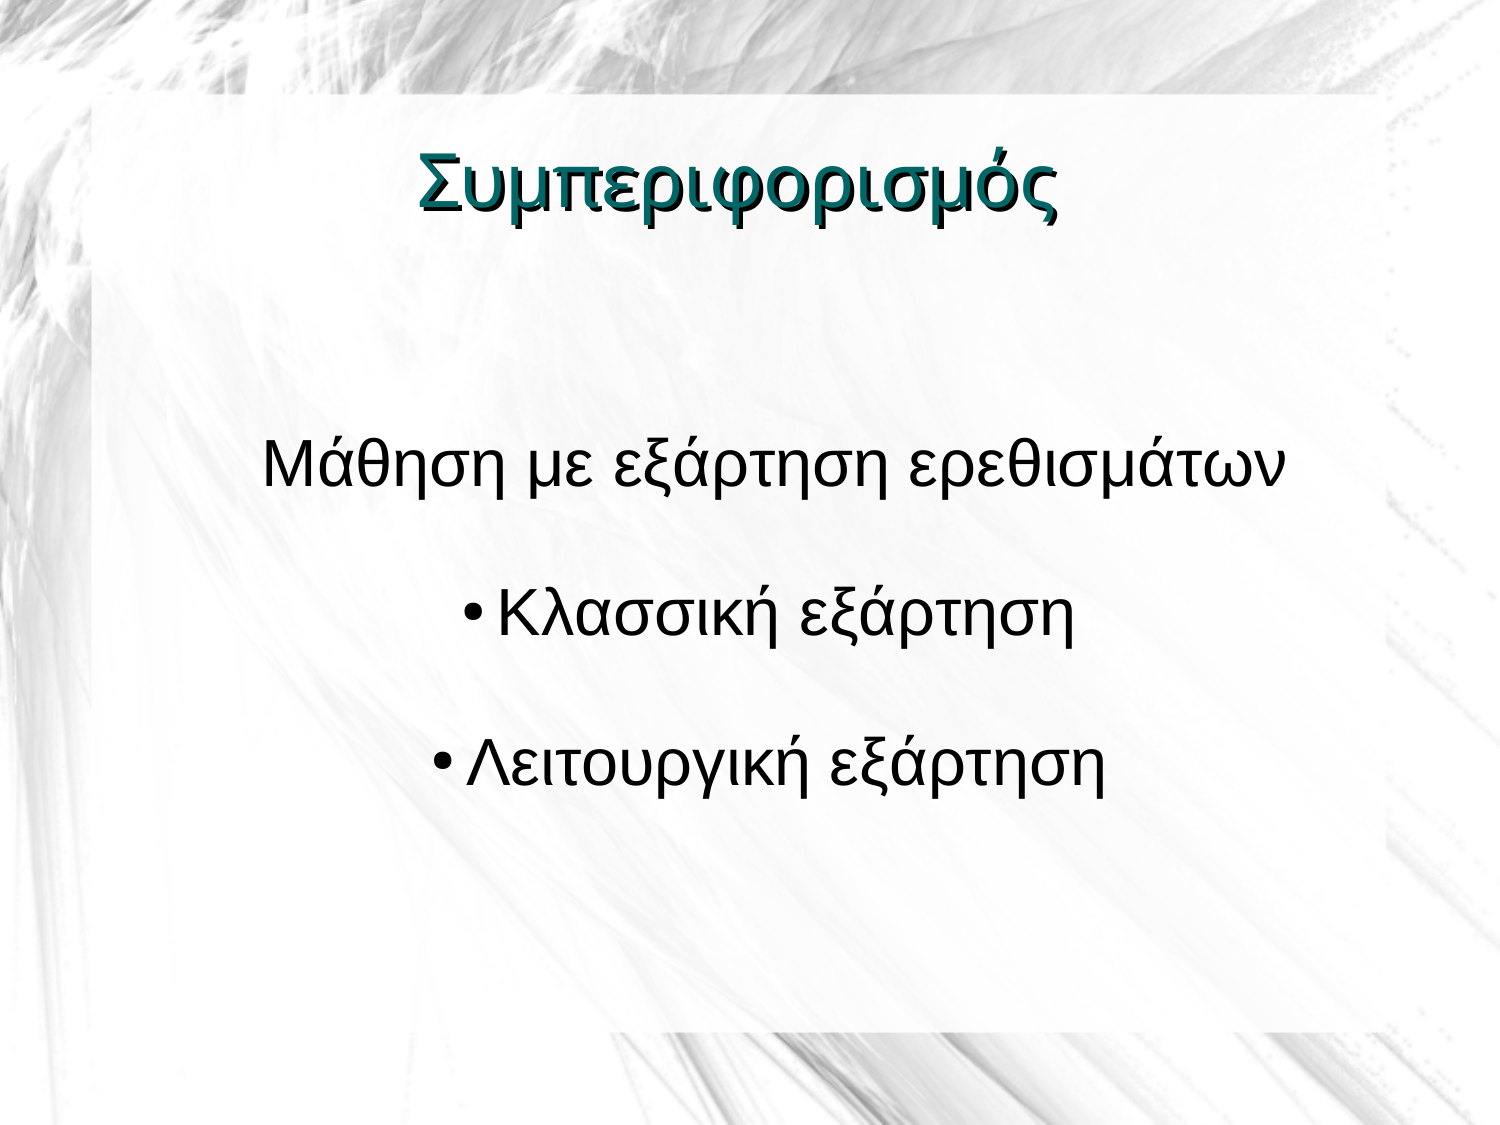

# Συμπεριφορισμός
Μάθηση με εξάρτηση ερεθισμάτων
Κλασσική εξάρτηση
Λειτουργική εξάρτηση